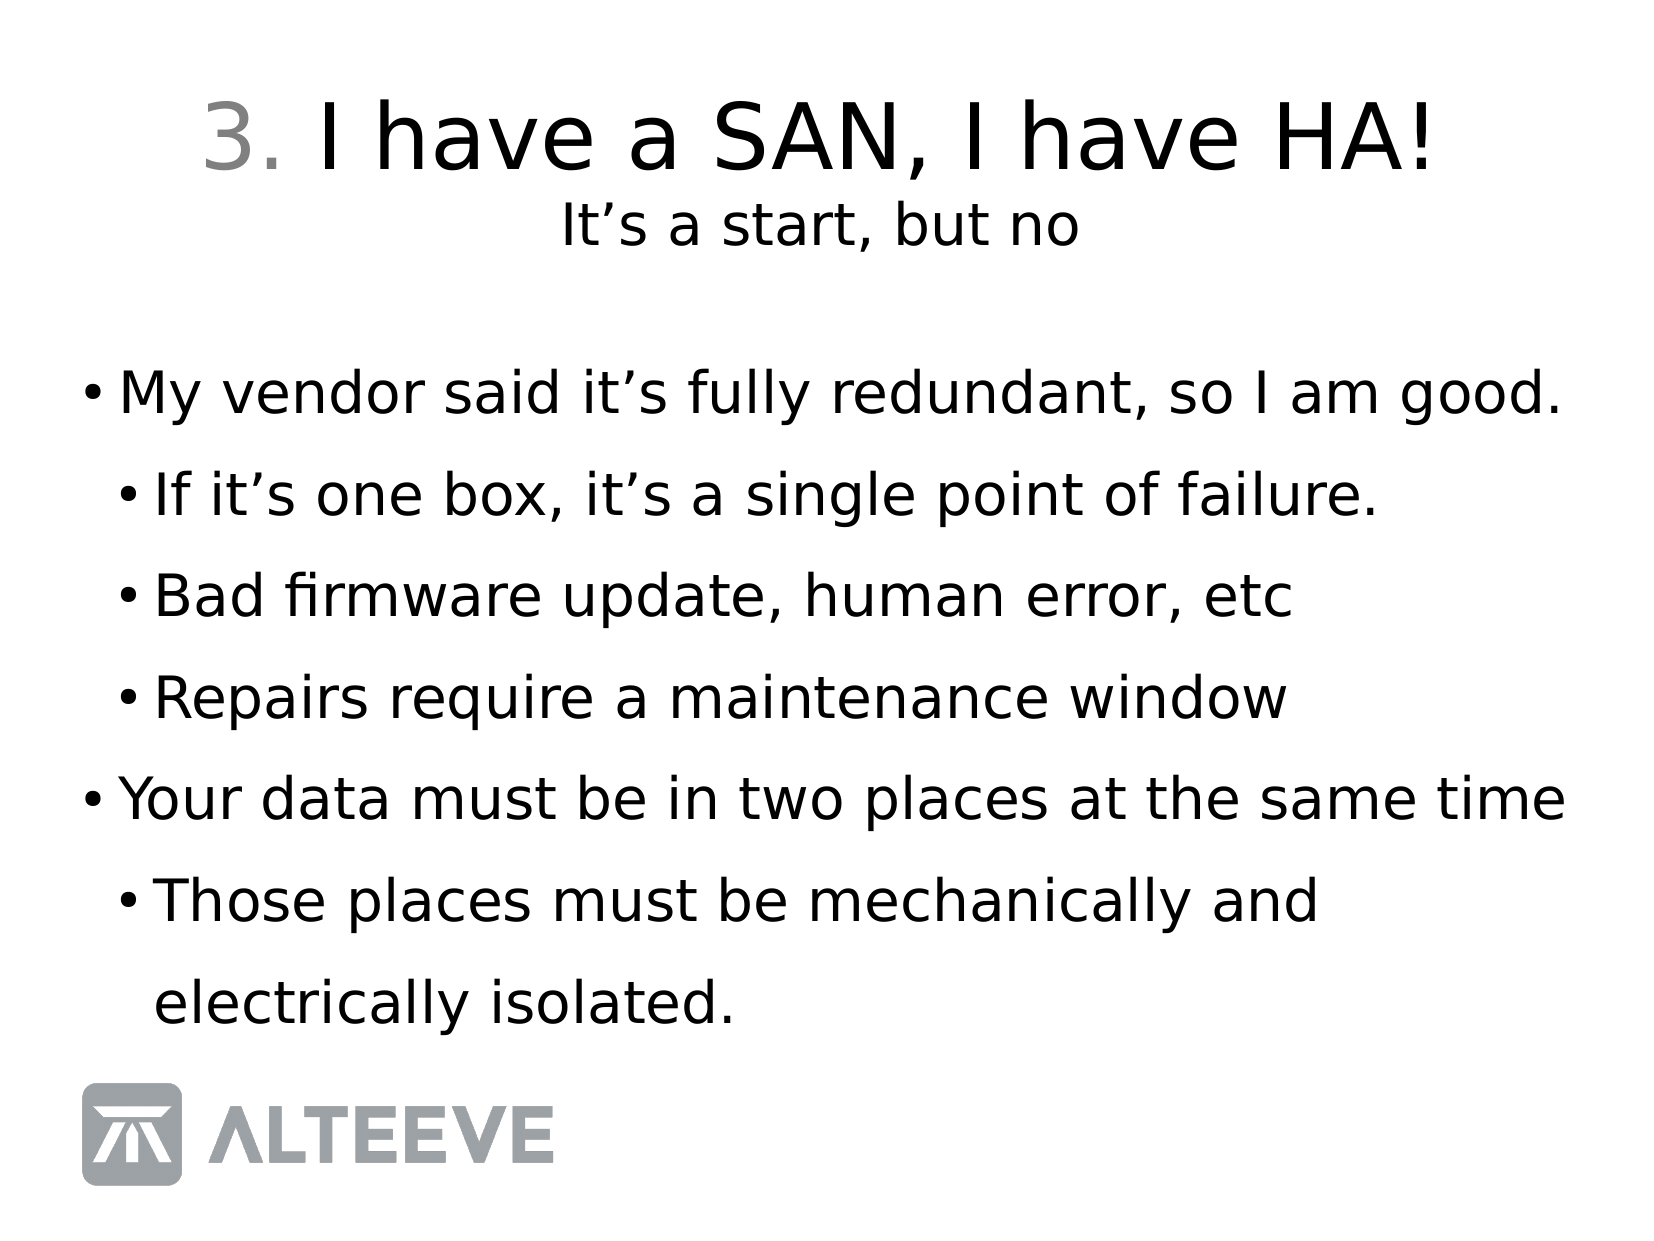

3. I have a SAN, I have HA!
It’s a start, but no
# My vendor said it’s fully redundant, so I am good.
If it’s one box, it’s a single point of failure.
Bad firmware update, human error, etc
Repairs require a maintenance window
Your data must be in two places at the same time
Those places must be mechanically and electrically isolated.